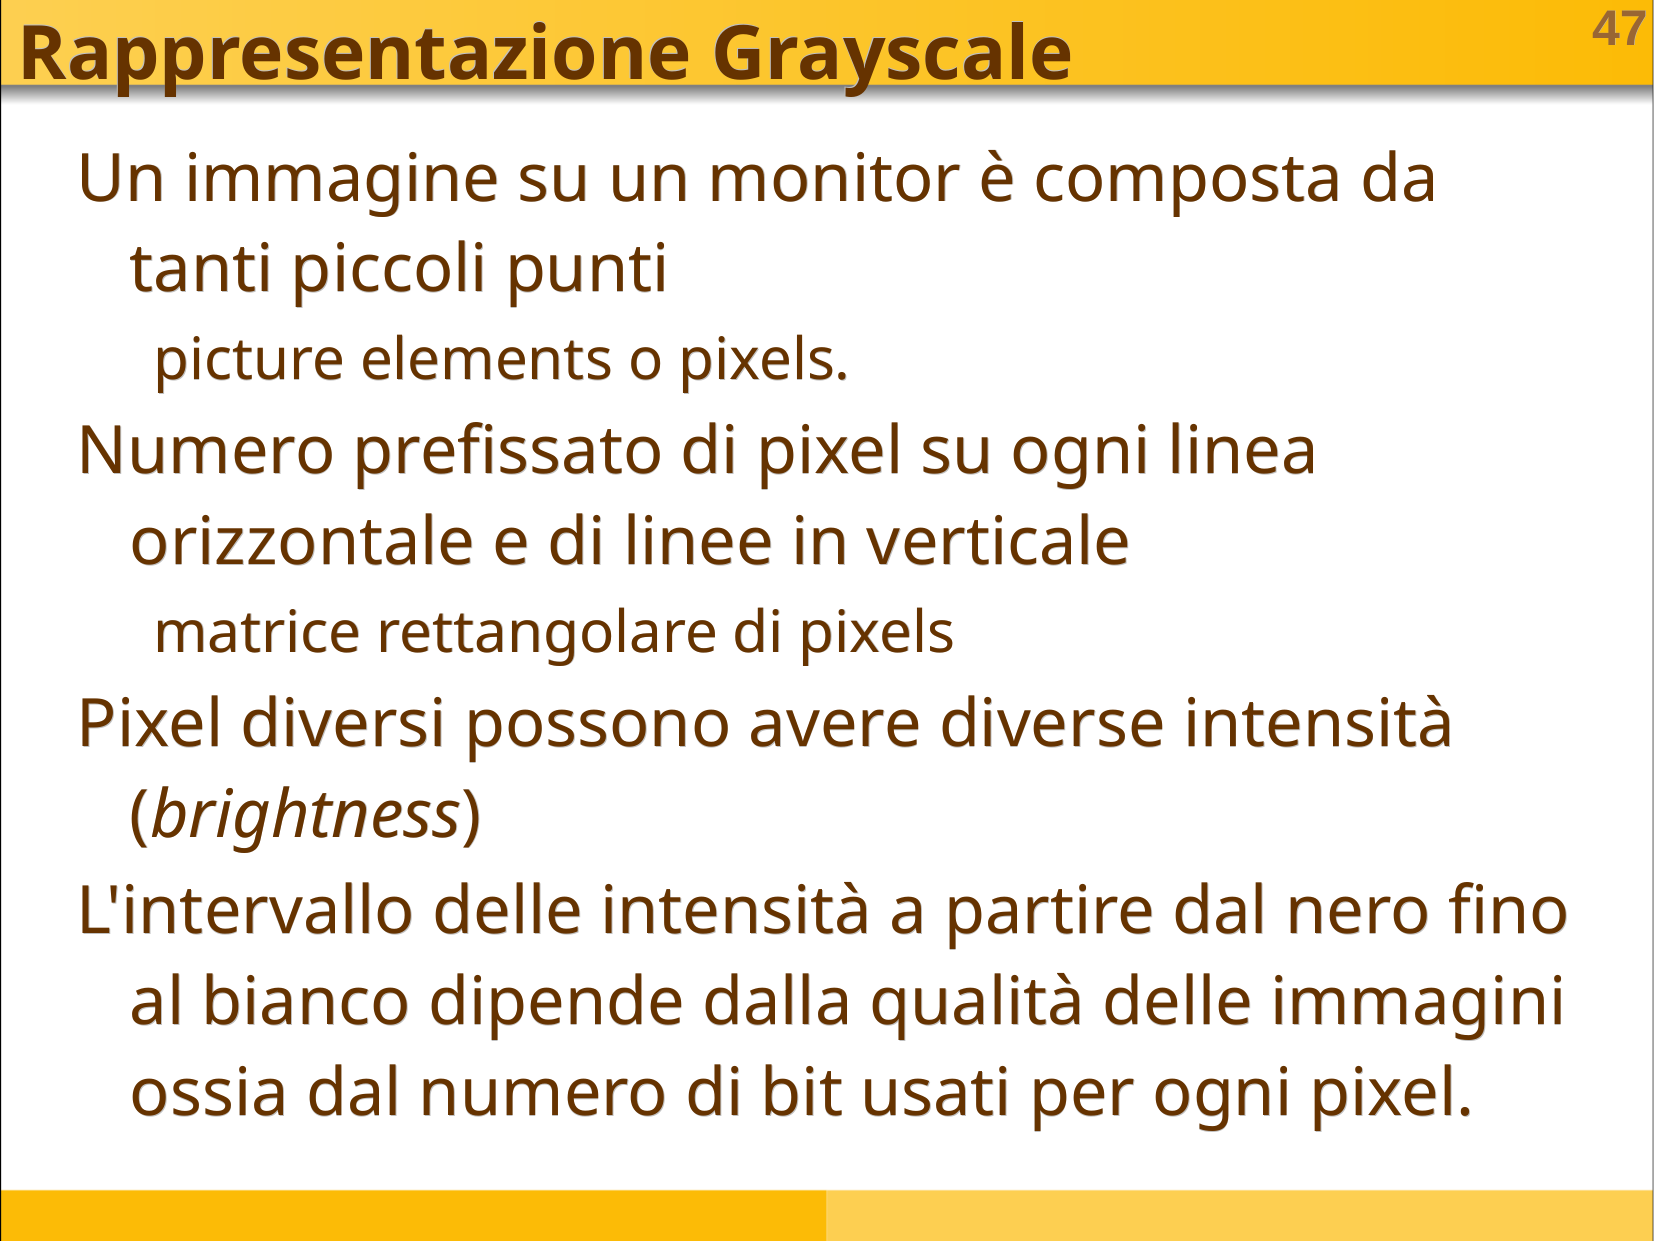

47
# Rappresentazione Grayscale
Un immagine su un monitor è composta da tanti piccoli punti
picture elements o pixels.
Numero prefissato di pixel su ogni linea orizzontale e di linee in verticale
matrice rettangolare di pixels
Pixel diversi possono avere diverse intensità (brightness)
L'intervallo delle intensità a partire dal nero fino al bianco dipende dalla qualità delle immagini ossia dal numero di bit usati per ogni pixel.